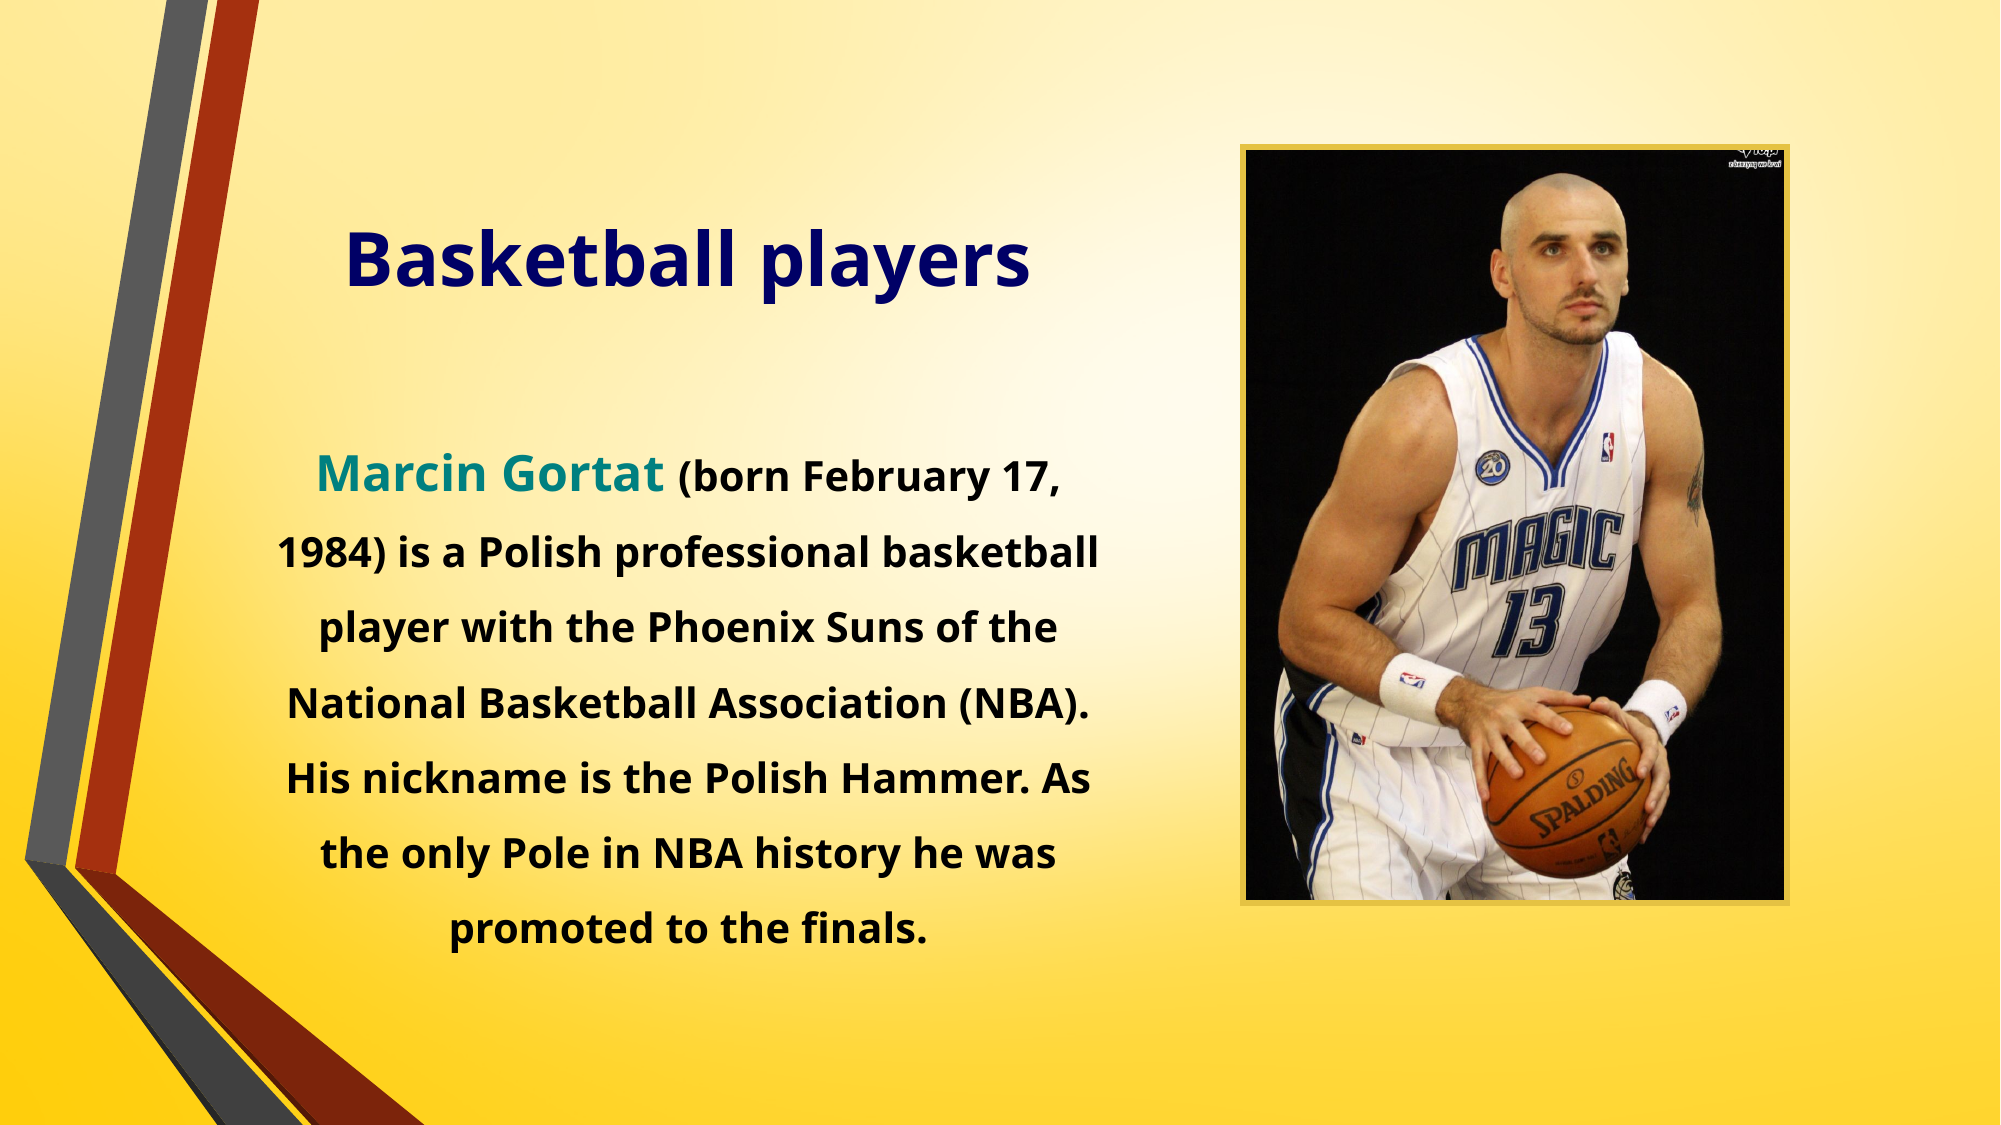

# Basketball players
Marcin Gortat (born February 17, 1984) is a Polish professional basketball player with the Phoenix Suns of the National Basketball Association (NBA). His nickname is the Polish Hammer. As the only Pole in NBA history he was promoted to the finals.